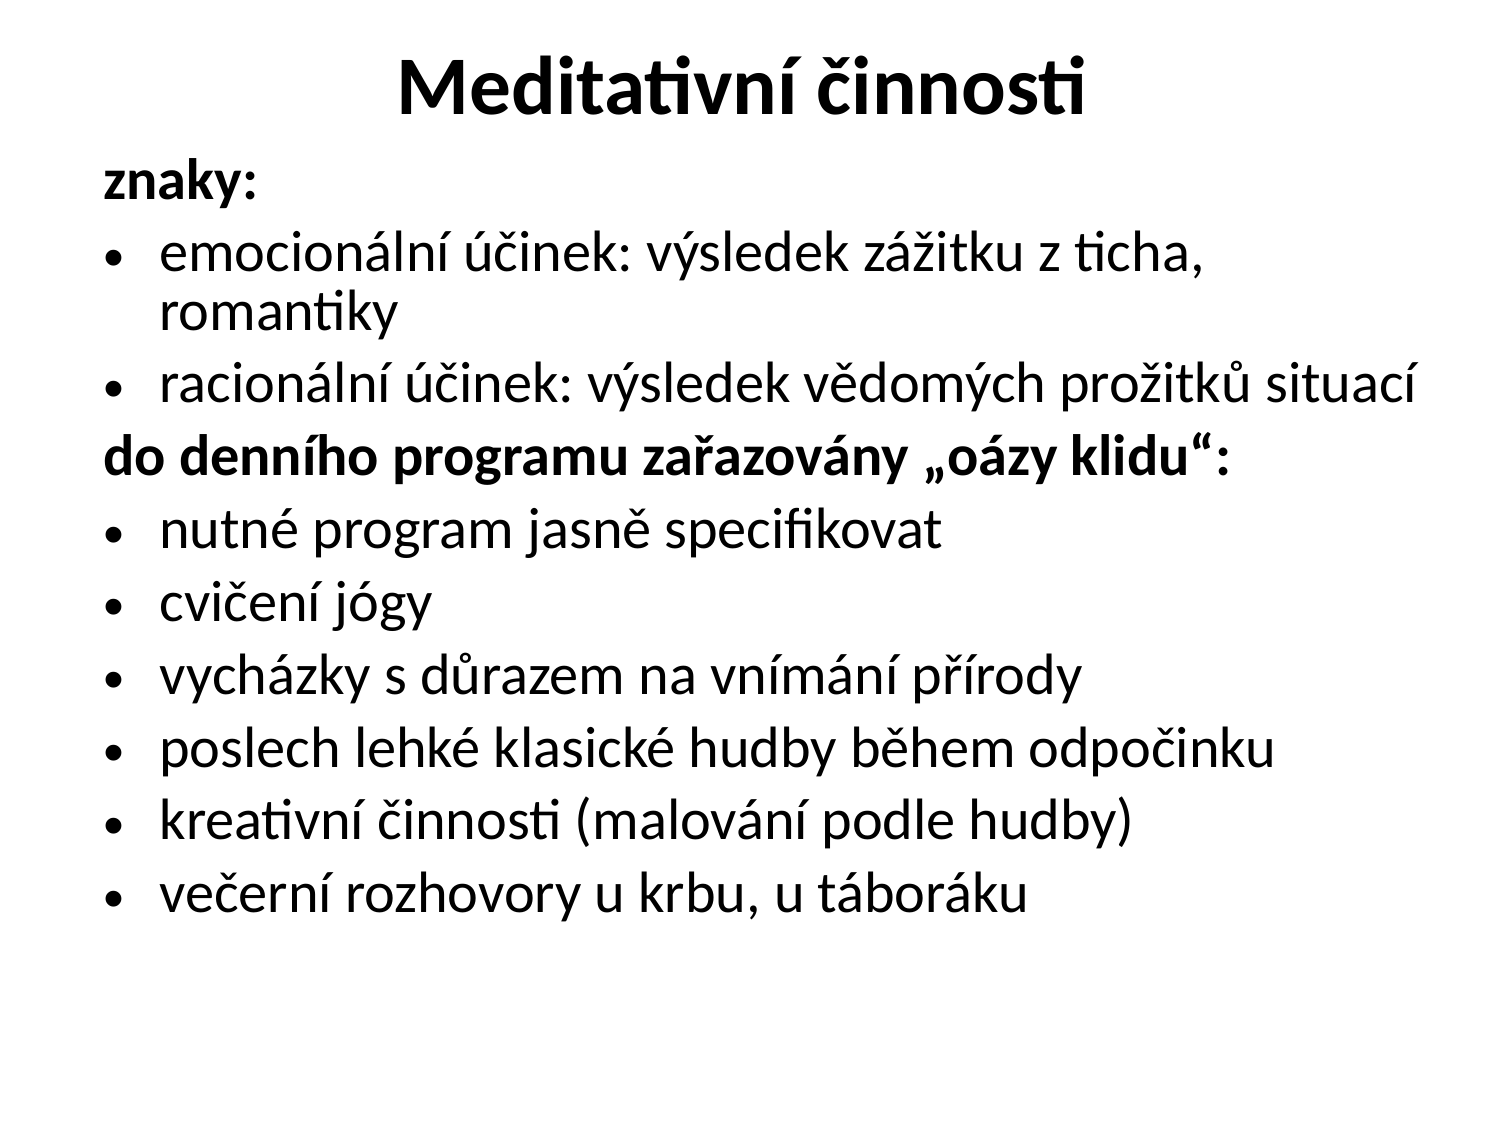

# Meditativní činnosti
znaky:
emocionální účinek: výsledek zážitku z ticha, romantiky
racionální účinek: výsledek vědomých prožitků situací
do denního programu zařazovány „oázy klidu“:
nutné program jasně specifikovat
cvičení jógy
vycházky s důrazem na vnímání přírody
poslech lehké klasické hudby během odpočinku
kreativní činnosti (malování podle hudby)
večerní rozhovory u krbu, u táboráku